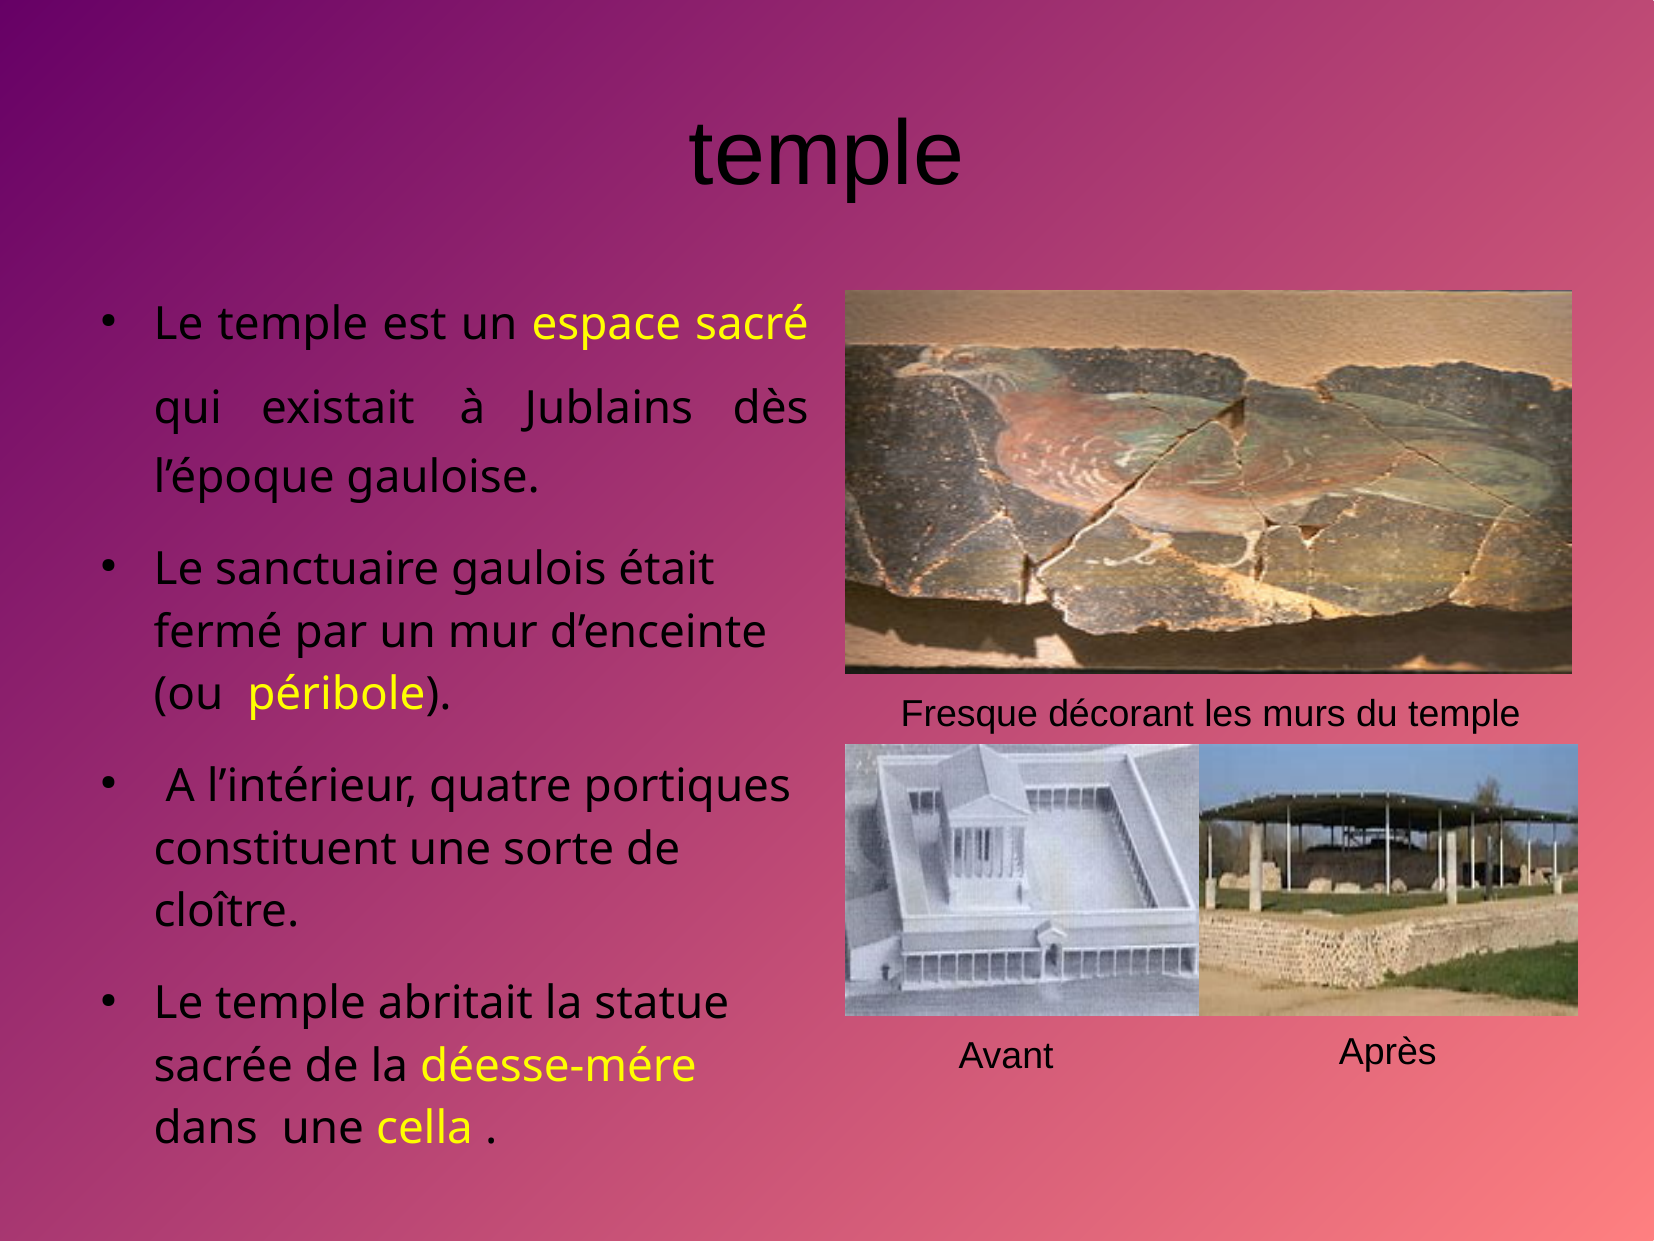

# temple
Le temple est un espace sacré qui existait à Jublains dès l’époque gauloise.
Le sanctuaire gaulois était fermé par un mur d’enceinte (ou péribole).
 A l’intérieur, quatre portiques constituent une sorte de cloître.
Le temple abritait la statue sacrée de la déesse-mére dans une cella .
Fresque décorant les murs du temple
Après
Avant